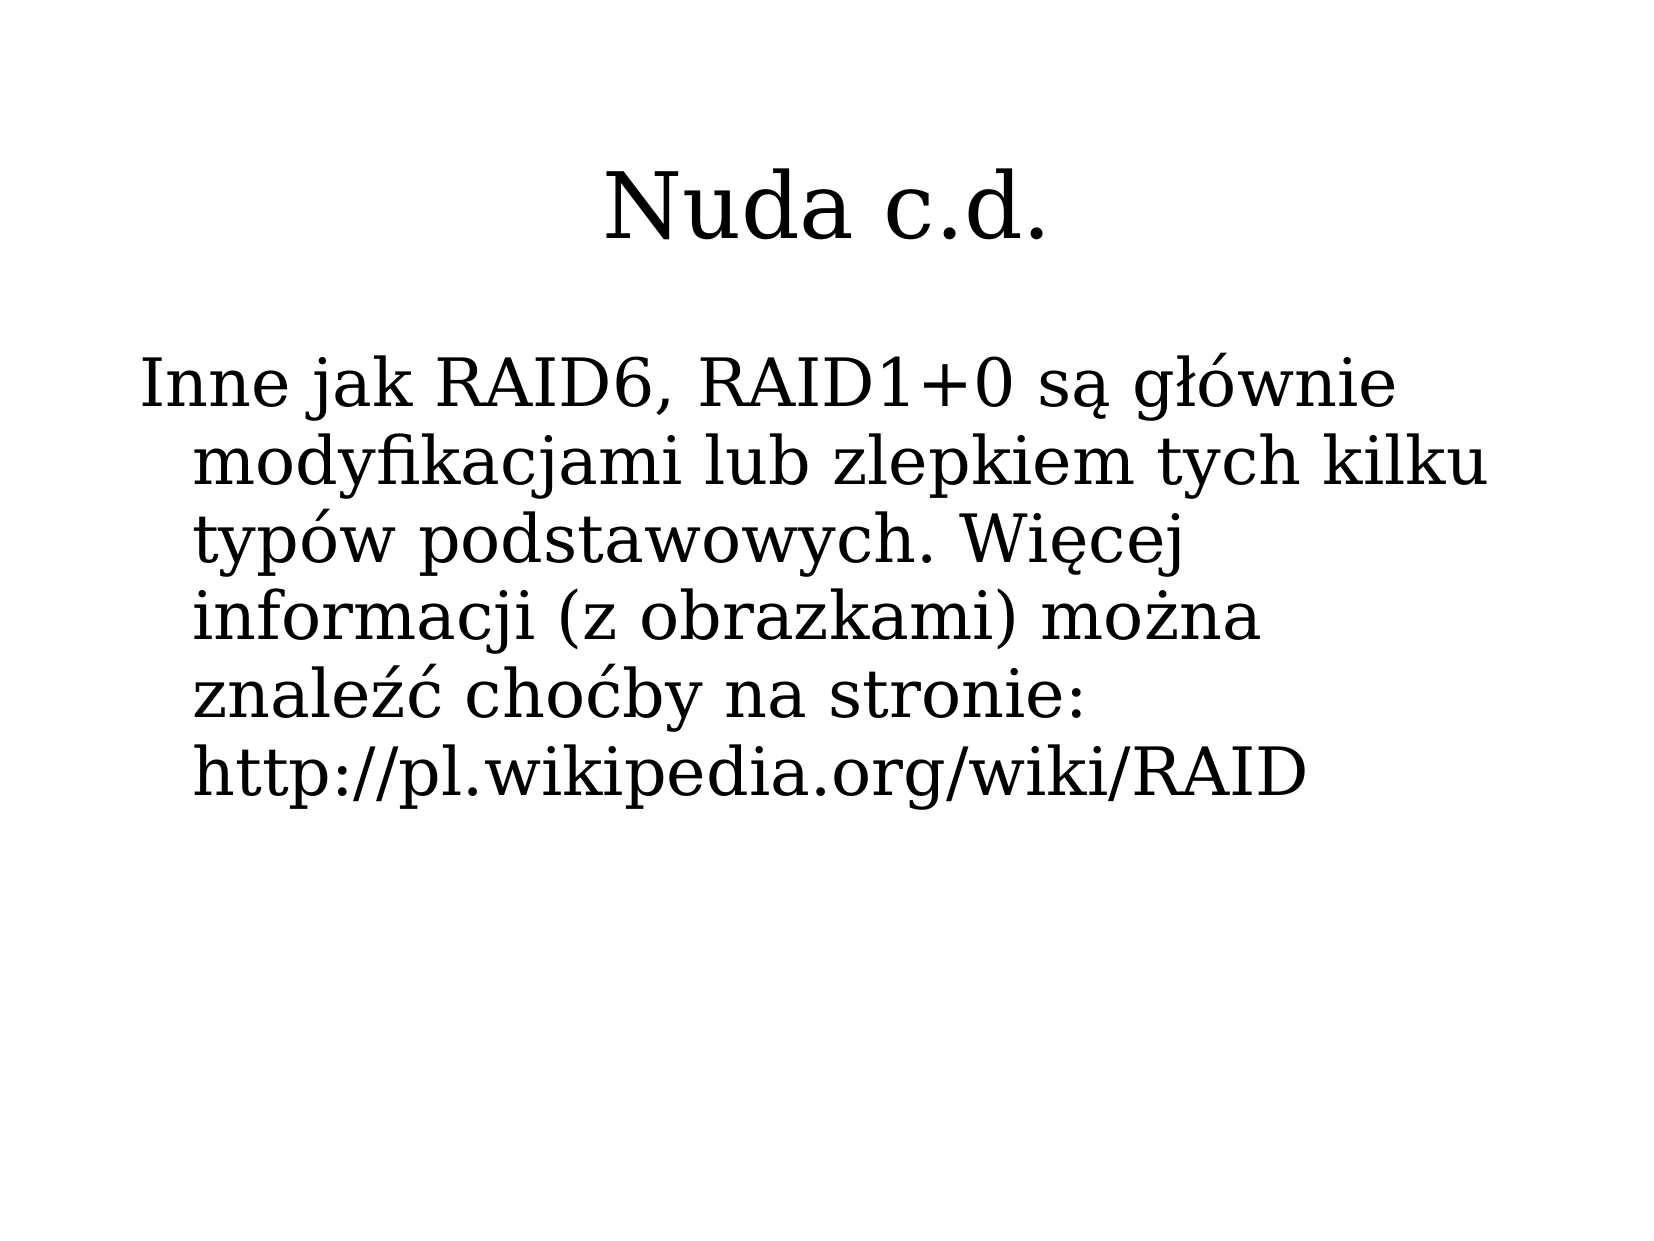

# Nuda c.d.
Inne jak RAID6, RAID1+0 są głównie modyfikacjami lub zlepkiem tych kilku typów podstawowych. Więcej informacji (z obrazkami) można znaleźć choćby na stronie: http://pl.wikipedia.org/wiki/RAID